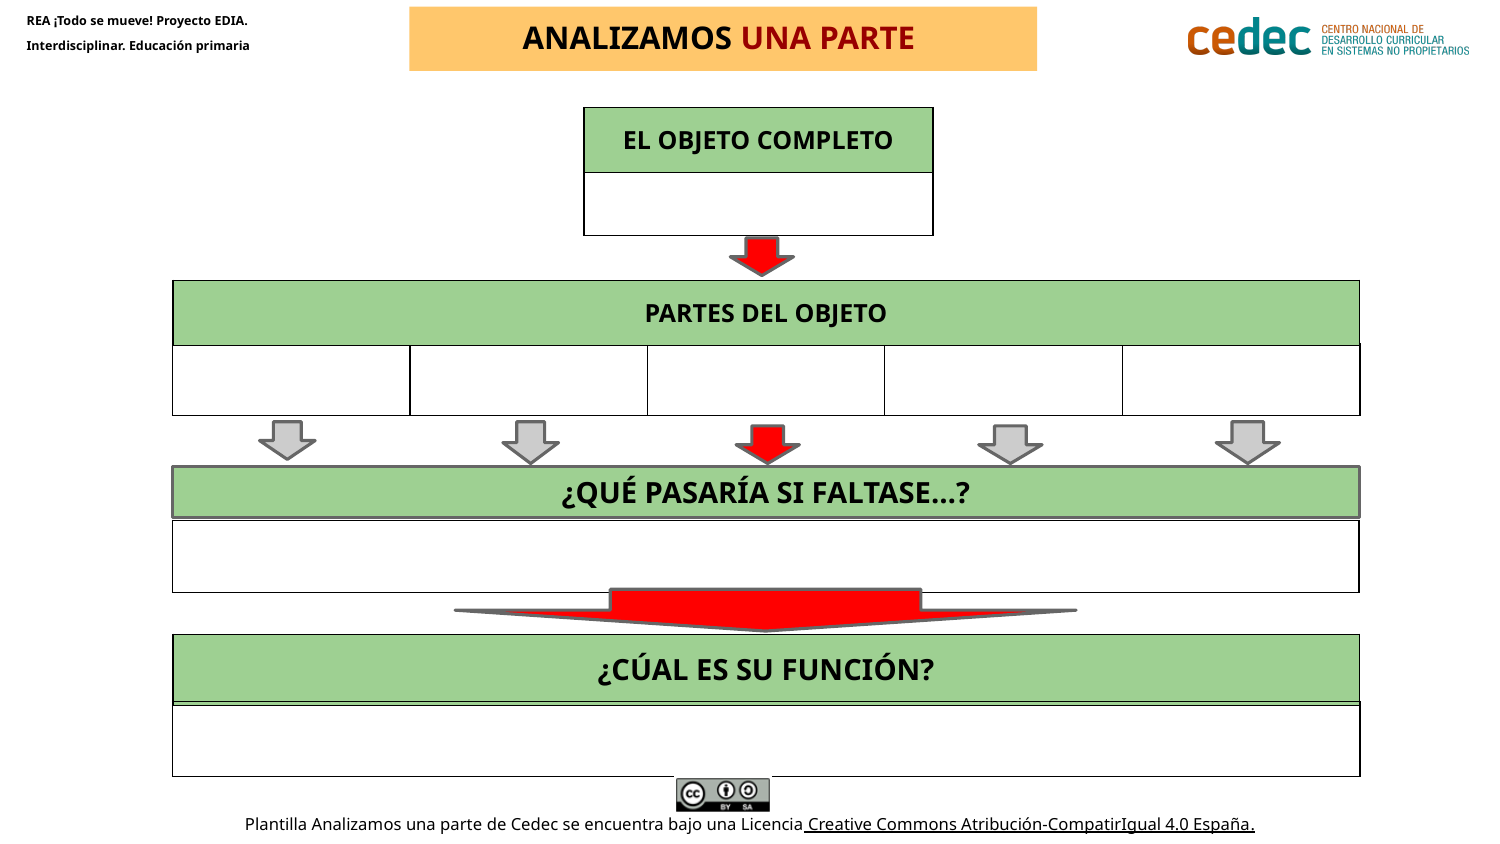

REA ¡Todo se mueve! Proyecto EDIA.
Interdisciplinar. Educación primaria
# ANALIZAMOS UNA PARTE
| EL OBJETO COMPLETO |
| --- |
| |
| PARTES DEL OBJETO |
| --- |
| | | | | |
| --- | --- | --- | --- | --- |
¿QUÉ PASARÍA SI FALTASE…?
| |
| --- |
| ¿CÚAL ES SU FUNCIÓN? |
| --- |
| |
| --- |
Plantilla Analizamos una parte de Cedec se encuentra bajo una Licencia Creative Commons Atribución-CompatirIgual 4.0 España.